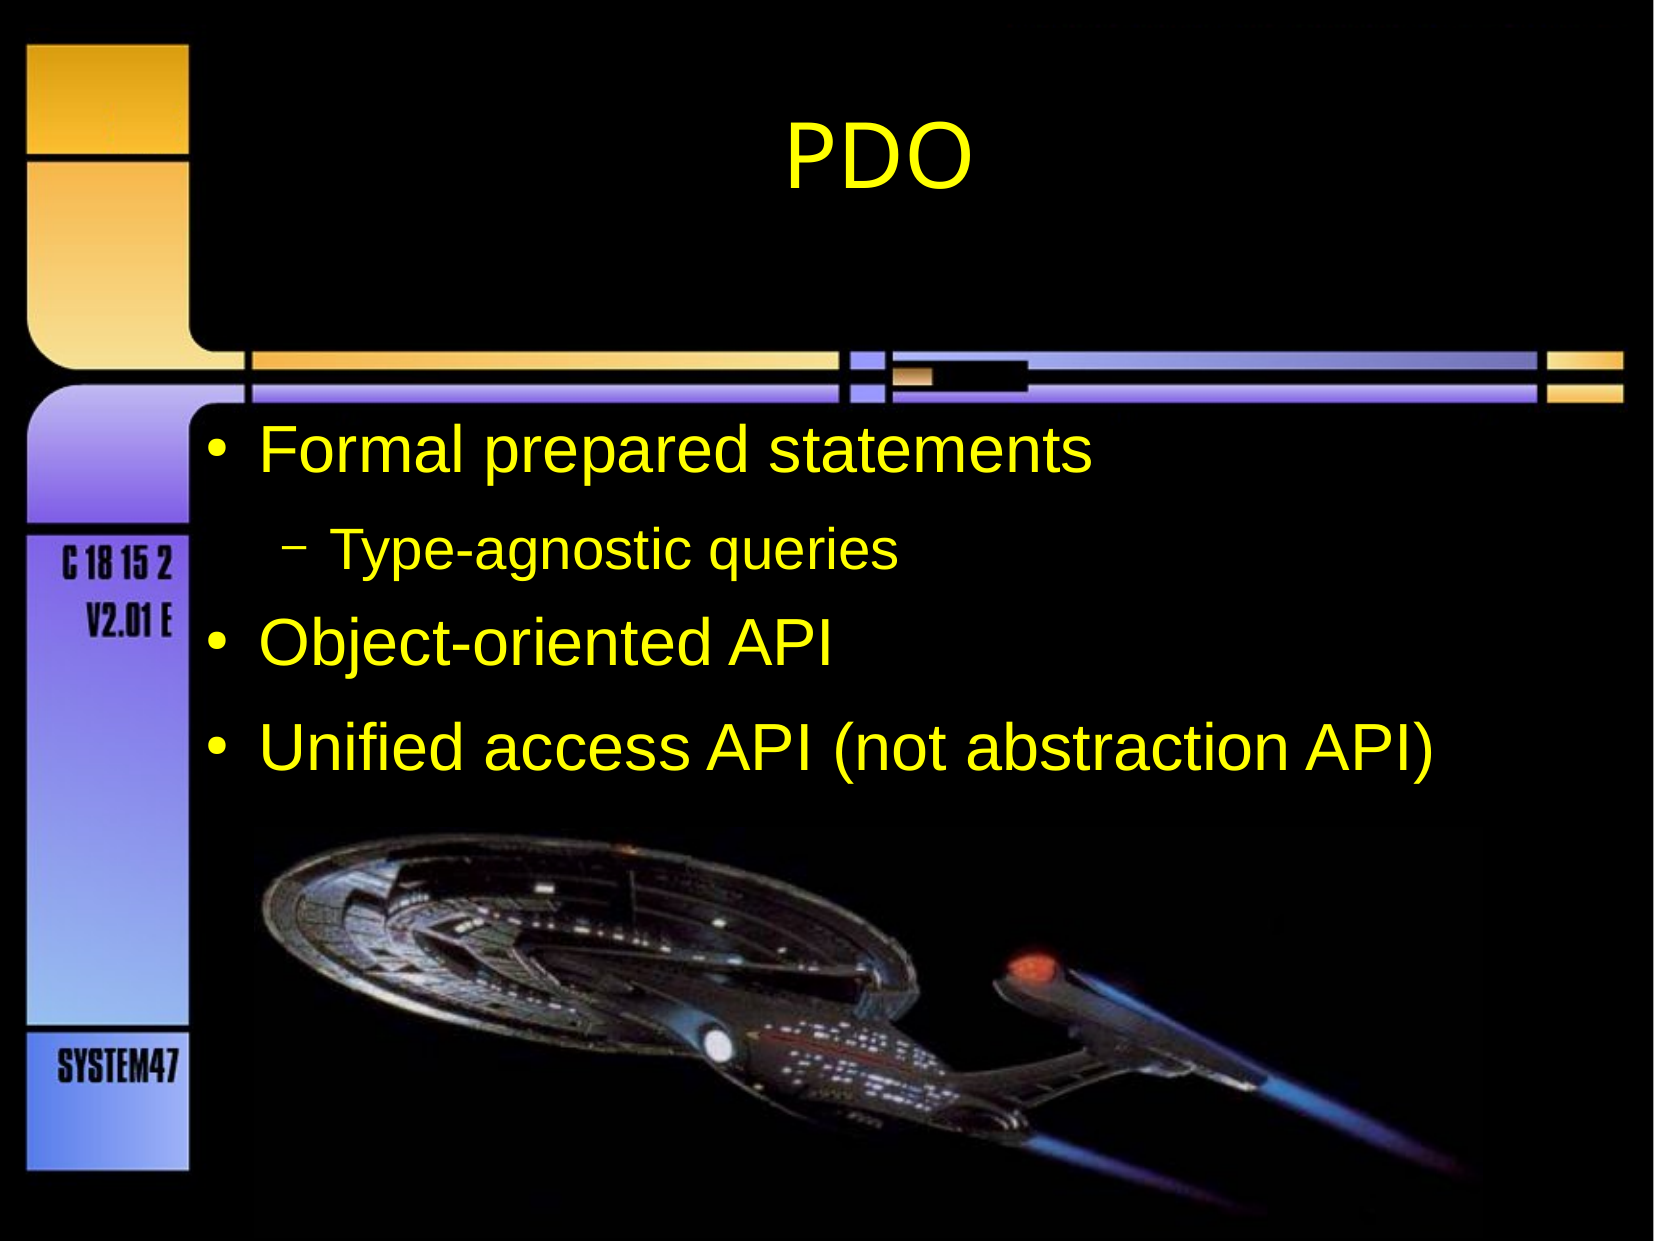

# PDO
Formal prepared statements
Type-agnostic queries
Object-oriented API
Unified access API (not abstraction API)